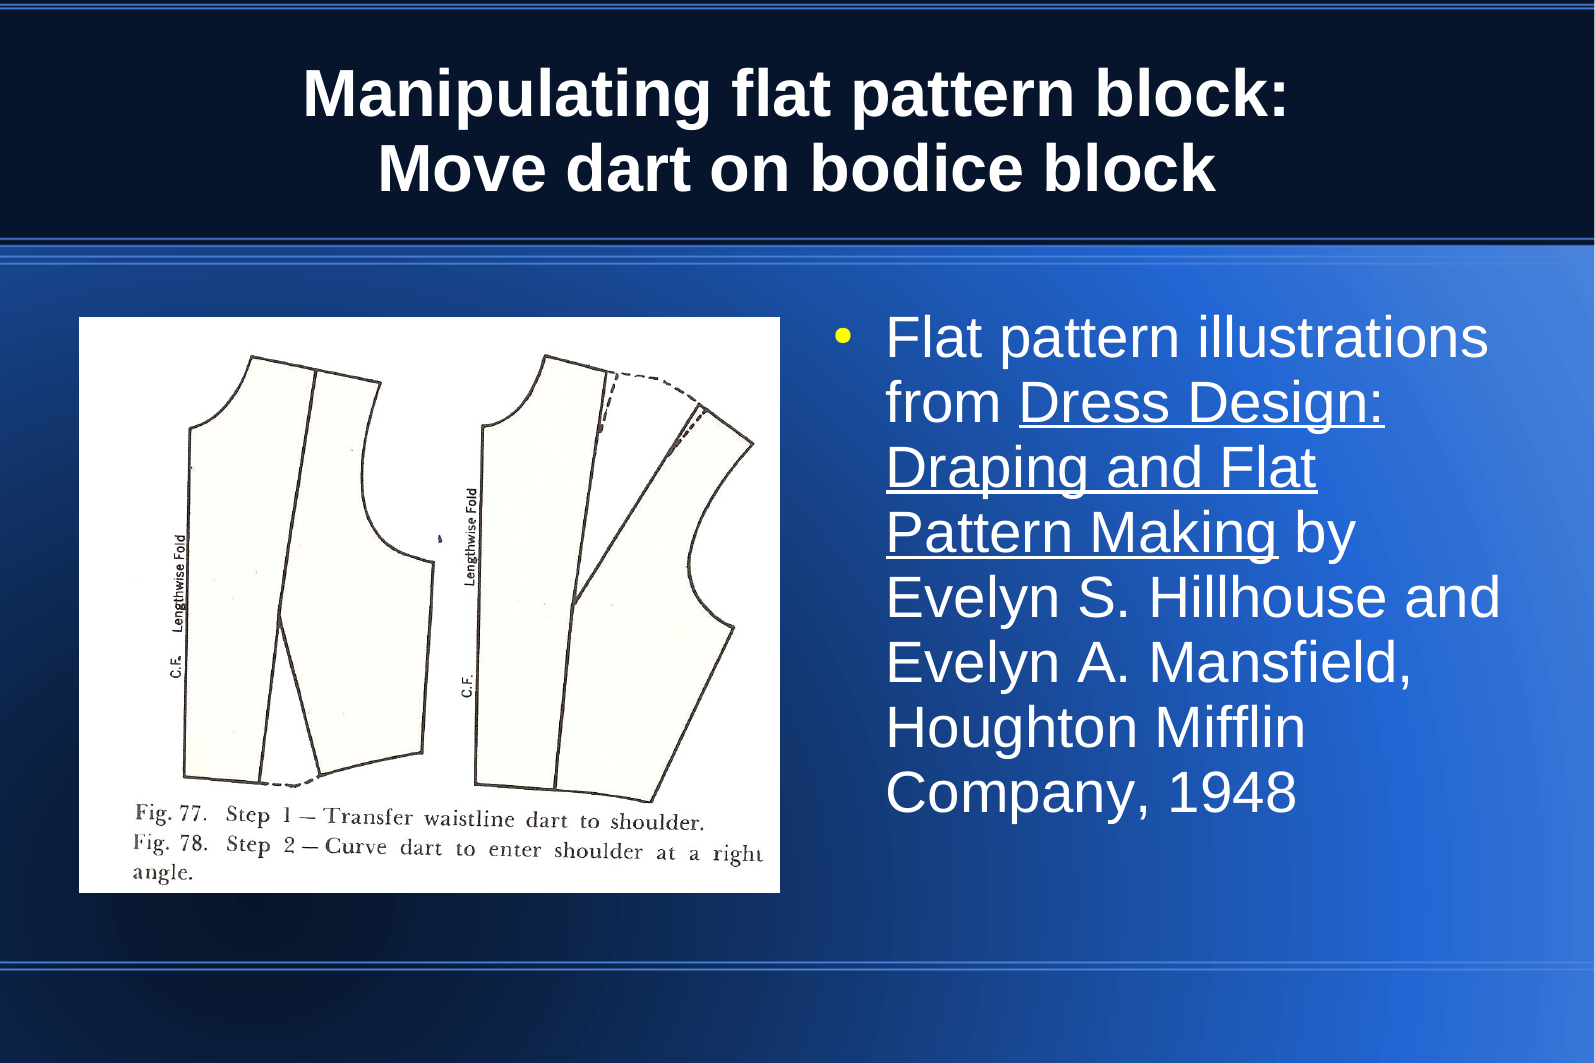

# Manipulating flat pattern block: Move dart on bodice block
Flat pattern illustrations from Dress Design: Draping and Flat Pattern Making by Evelyn S. Hillhouse and Evelyn A. Mansfield, Houghton Mifflin Company, 1948